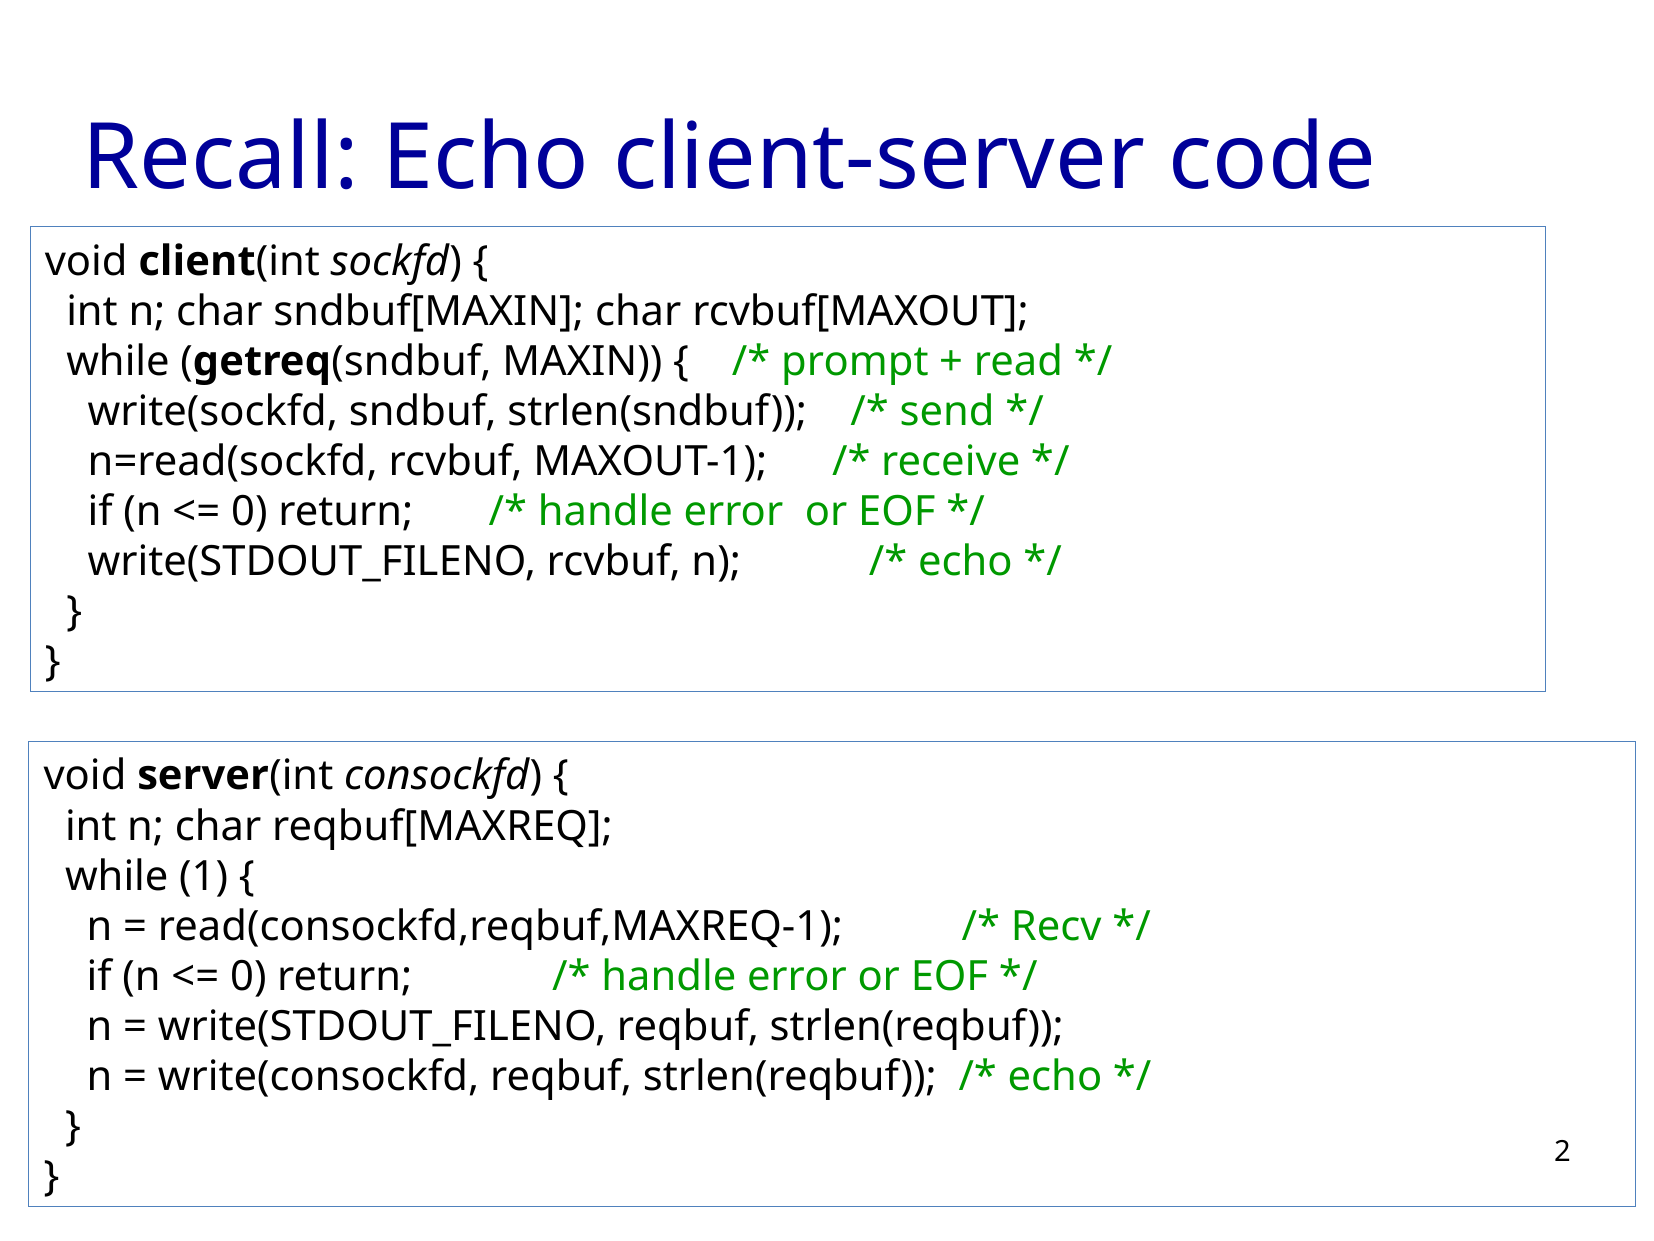

# Recall: Echo client-server code
void client(int sockfd) {
 int n; char sndbuf[MAXIN]; char rcvbuf[MAXOUT];
 while (getreq(sndbuf, MAXIN)) { /* prompt + read */
 write(sockfd, sndbuf, strlen(sndbuf)); /* send */
 n=read(sockfd, rcvbuf, MAXOUT-1); /* receive */
 if (n <= 0) return; /* handle error or EOF */
 write(STDOUT_FILENO, rcvbuf, n);	 /* echo */
 }
}
void server(int consockfd) {
 int n; char reqbuf[MAXREQ];
 while (1) {
 n = read(consockfd,reqbuf,MAXREQ-1); /* Recv */
 if (n <= 0) return; /* handle error or EOF */
 n = write(STDOUT_FILENO, reqbuf, strlen(reqbuf));
 n = write(consockfd, reqbuf, strlen(reqbuf)); /* echo */
 }
}
2